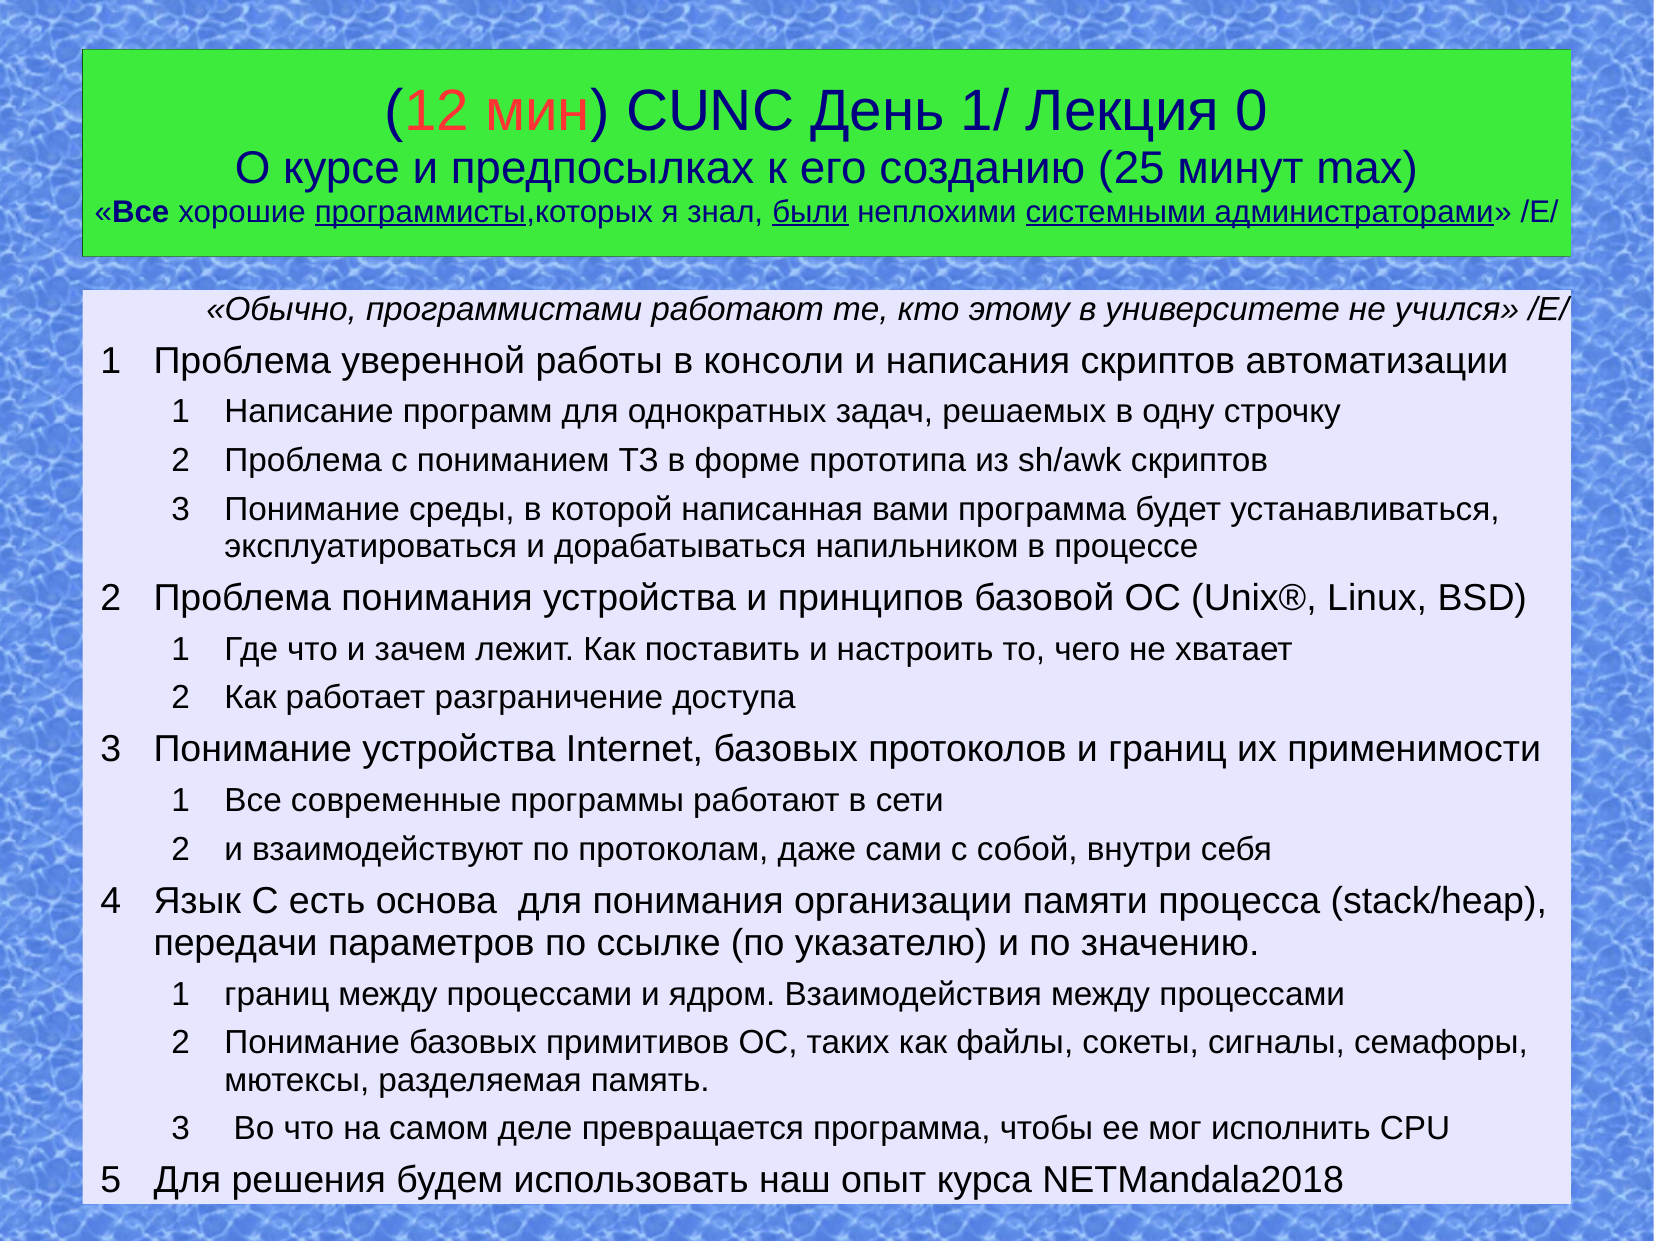

# (12 мин) CUNC День 1/ Лекция 0 О курсе и предпосылках к его созданию (25 минут max) «Все хорошие программисты,которых я знал, были неплохими системными администраторами» /E/
«Обычно, программистами работают те, кто этому в университете не учился» /E/
Проблема уверенной работы в консоли и написания скриптов автоматизации
Написание программ для однократных задач, решаемых в одну строчку
Проблема с пониманием ТЗ в форме прототипа из sh/awk скриптов
Понимание среды, в которой написанная вами программа будет устанавливаться, эксплуатироваться и дорабатываться напильником в процессе
Проблема понимания устройства и принципов базовой ОС (Unix®, Linux, BSD)
Где что и зачем лежит. Как поставить и настроить то, чего не хватает
Как работает разграничение доступа
Понимание устройства Internet, базовых протоколов и границ их применимости
Все современные программы работают в сети
и взаимодействуют по протоколам, даже сами с собой, внутри себя
Язык С есть основа для понимания организации памяти процесса (stack/heap), передачи параметров по ссылке (по указателю) и по значению.
границ между процессами и ядром. Взаимодействия между процессами
Понимание базовых примитивов ОС, таких как файлы, сокеты, сигналы, семафоры, мютексы, разделяемая память.
 Во что на самом деле превращается программа, чтобы ее мог исполнить CPU
Для решения будем использовать наш опыт курса NETMandala2018